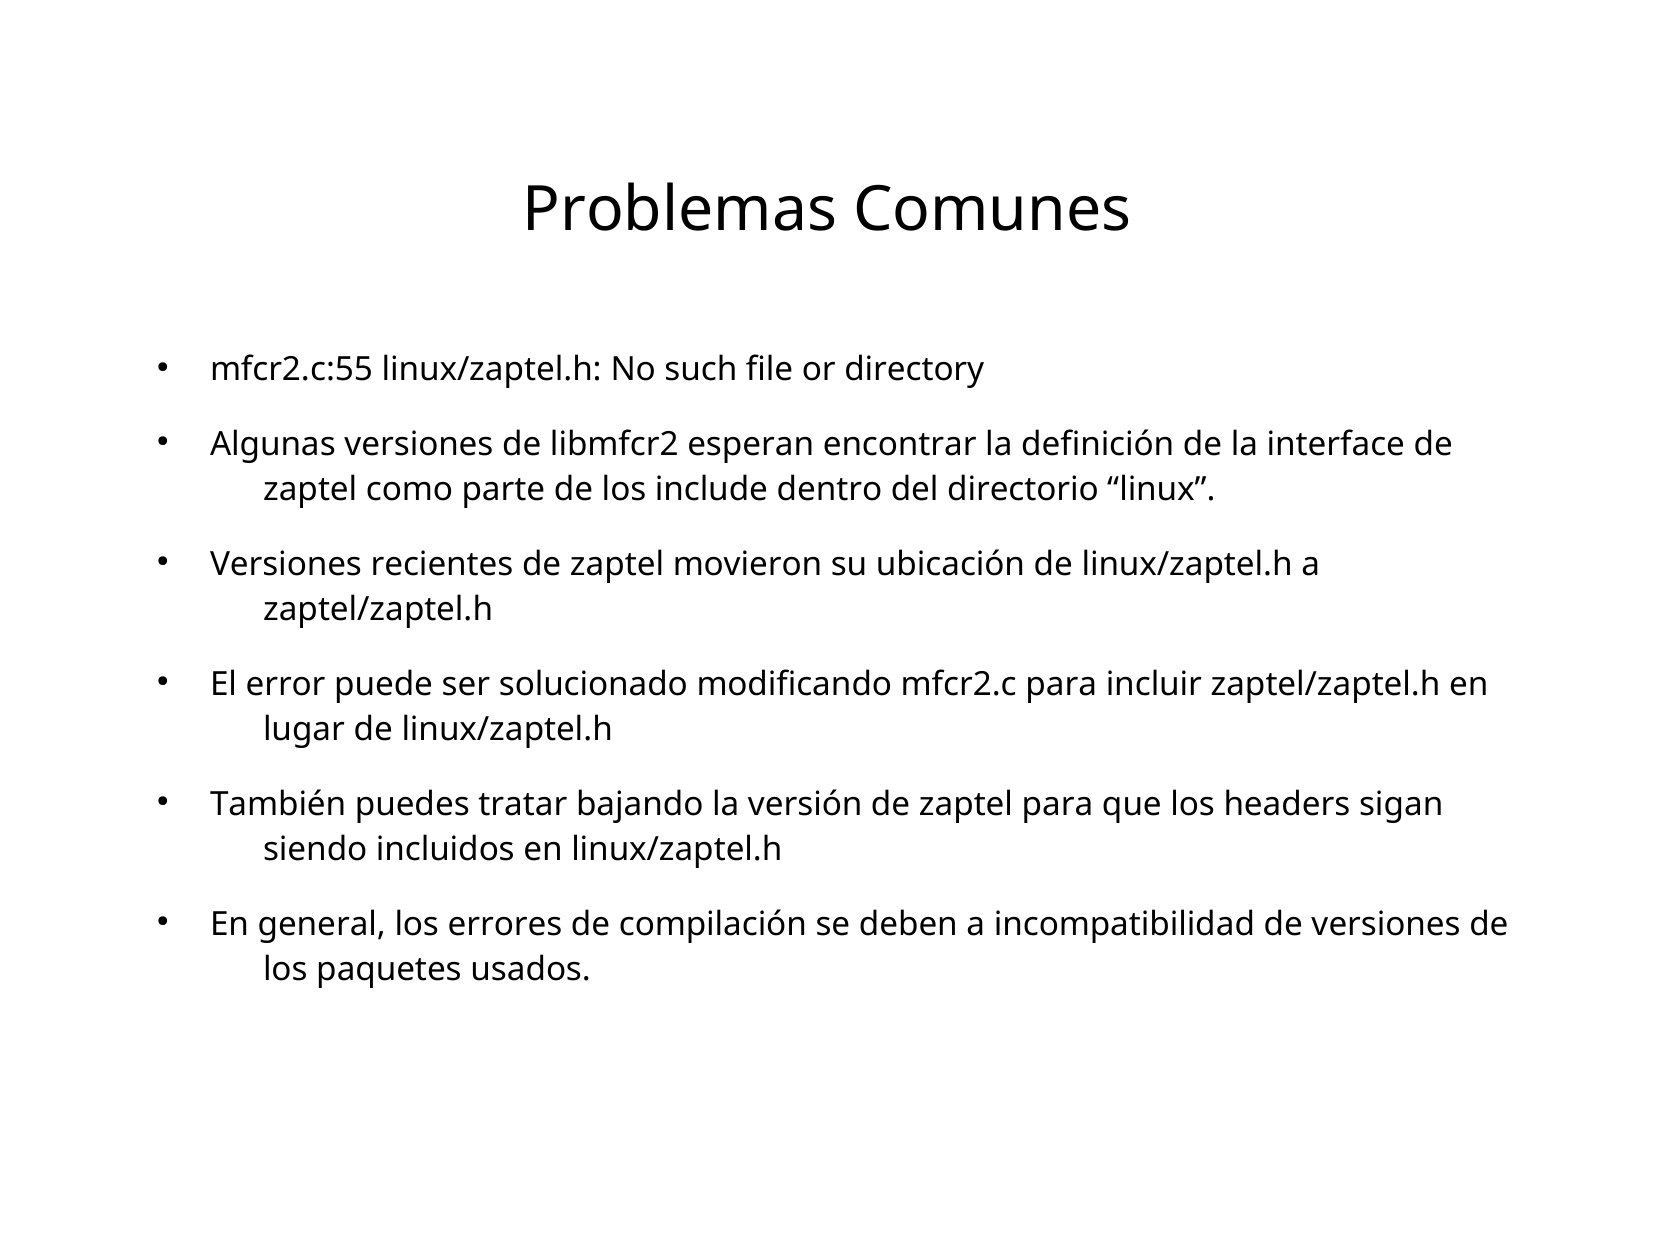

# Problemas Comunes
mfcr2.c:55 linux/zaptel.h: No such file or directory
Algunas versiones de libmfcr2 esperan encontrar la definición de la interface de zaptel como parte de los include dentro del directorio “linux”.
Versiones recientes de zaptel movieron su ubicación de linux/zaptel.h a zaptel/zaptel.h
El error puede ser solucionado modificando mfcr2.c para incluir zaptel/zaptel.h en lugar de linux/zaptel.h
También puedes tratar bajando la versión de zaptel para que los headers sigan siendo incluidos en linux/zaptel.h
En general, los errores de compilación se deben a incompatibilidad de versiones de los paquetes usados.